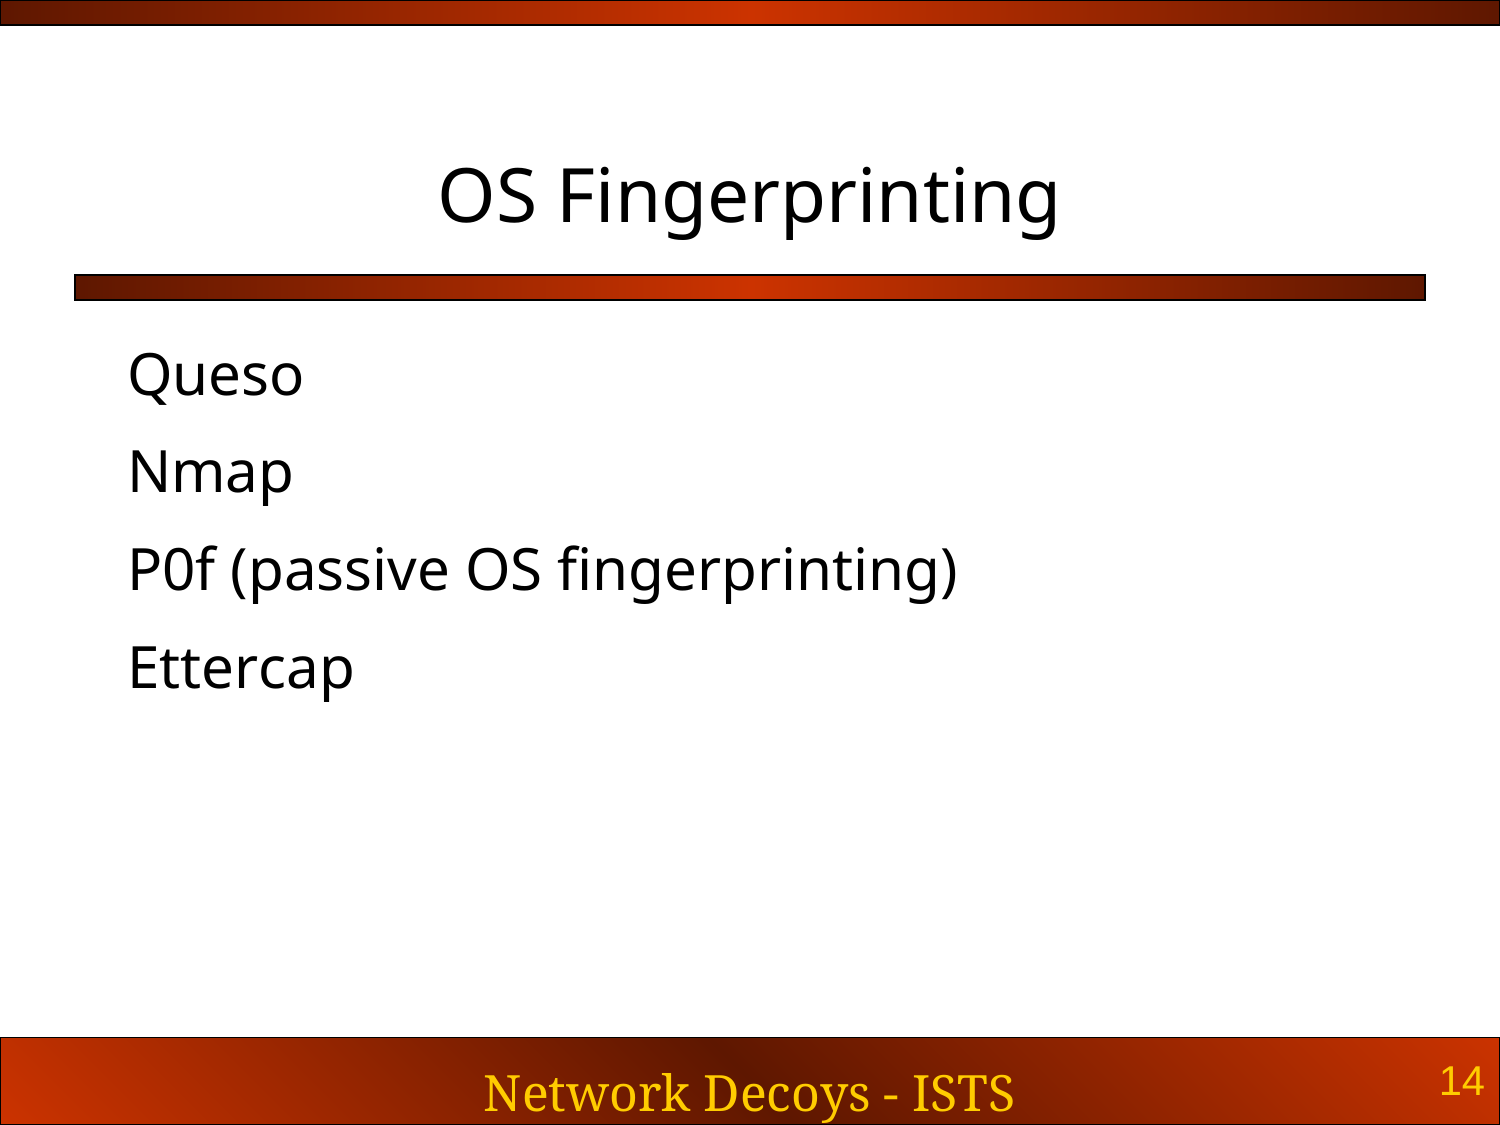

# OS Fingerprinting
Queso
Nmap
P0f (passive OS fingerprinting)
Ettercap